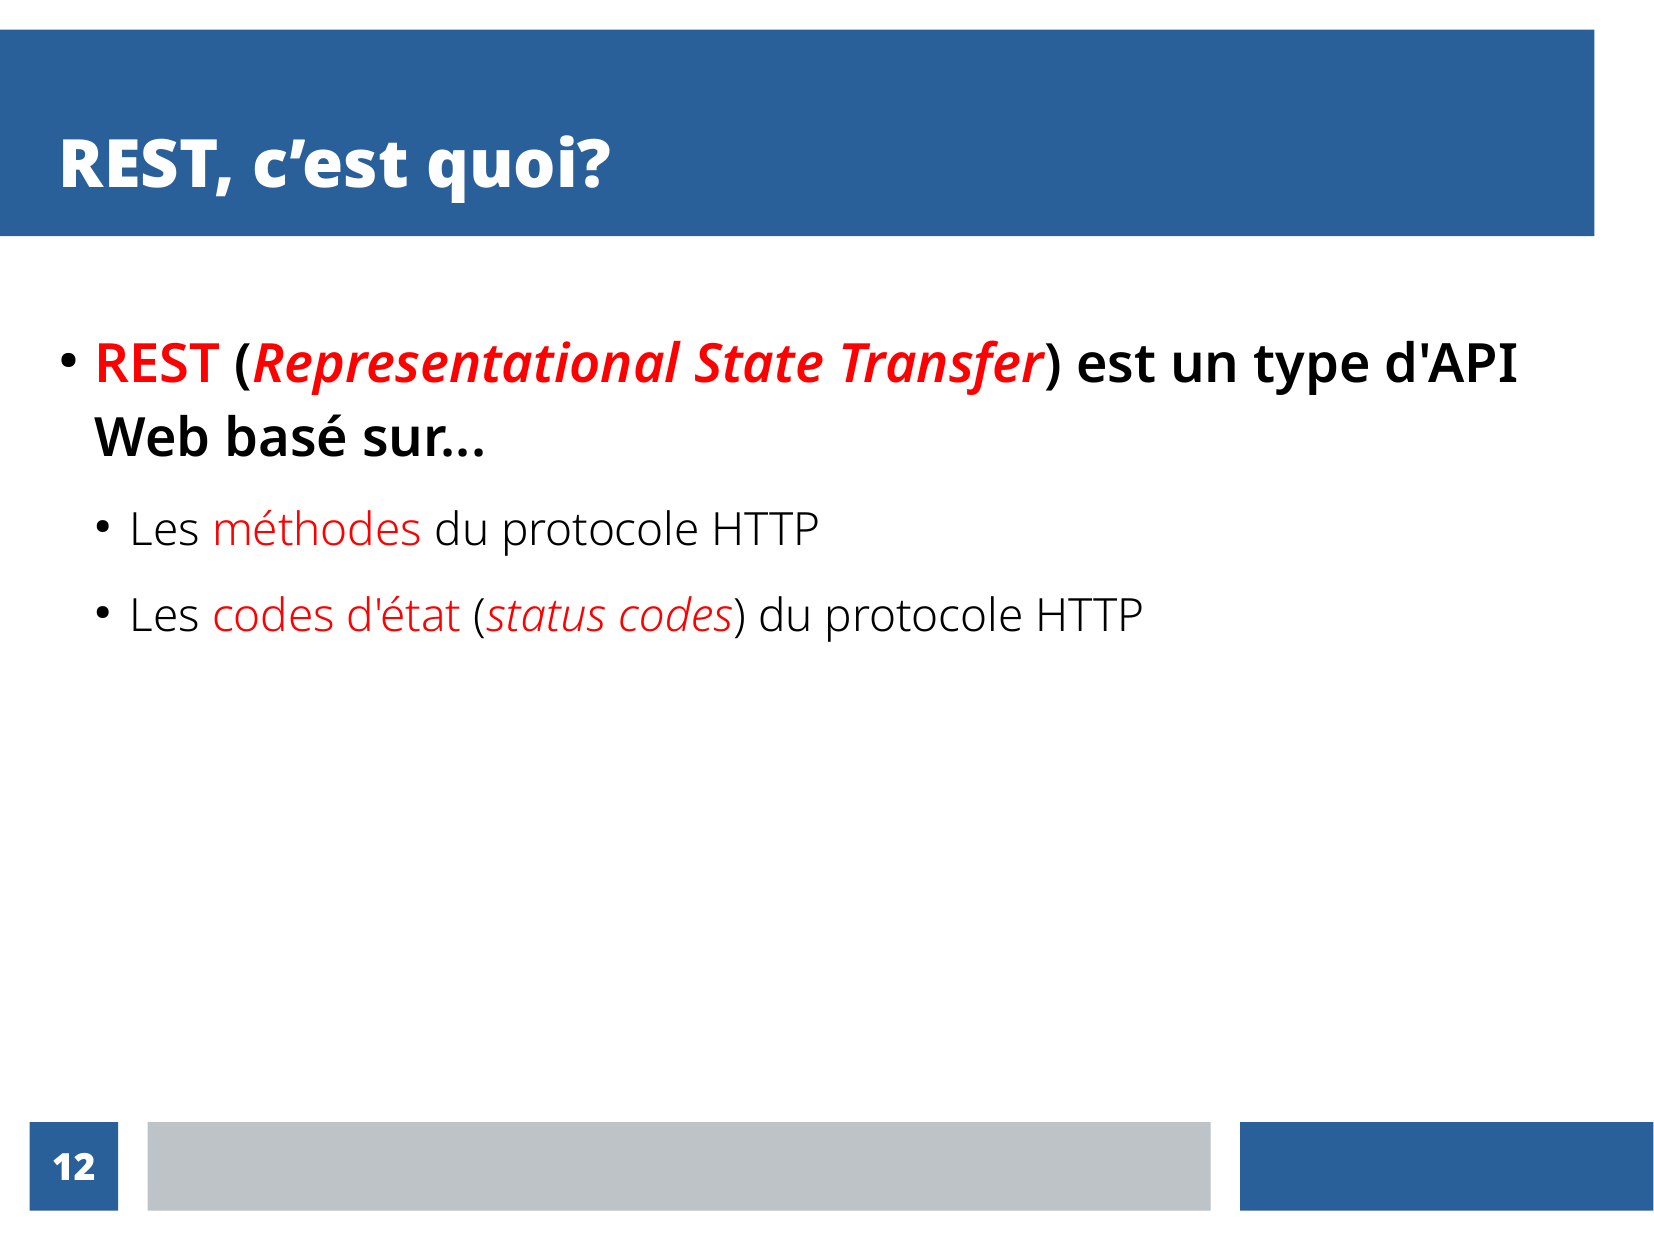

# REST, c’est quoi?
REST (Representational State Transfer) est un type d'API Web basé sur...
Les méthodes du protocole HTTP
Les codes d'état (status codes) du protocole HTTP
12